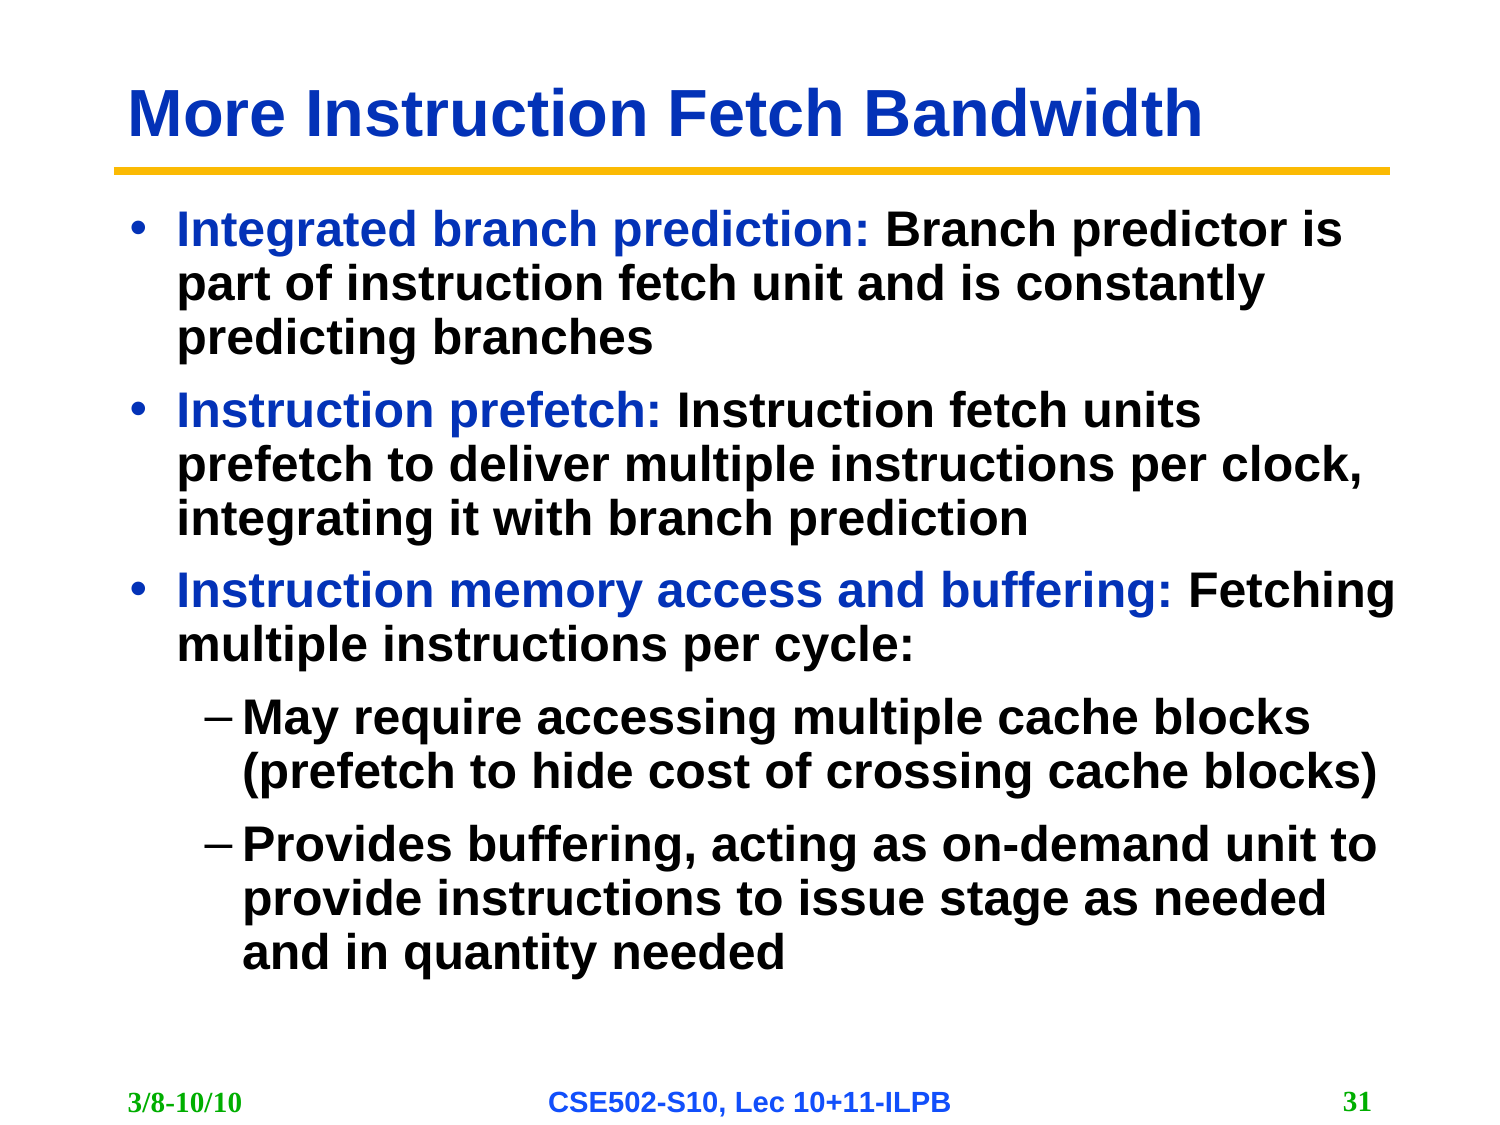

# More Instruction Fetch Bandwidth
Integrated branch prediction: Branch predictor is part of instruction fetch unit and is constantly predicting branches
Instruction prefetch: Instruction fetch units prefetch to deliver multiple instructions per clock, integrating it with branch prediction
Instruction memory access and buffering: Fetching multiple instructions per cycle:
May require accessing multiple cache blocks (prefetch to hide cost of crossing cache blocks)
Provides buffering, acting as on-demand unit to provide instructions to issue stage as needed and in quantity needed
3/8-10/10
CSE502-S10, Lec 10+11-ILPB